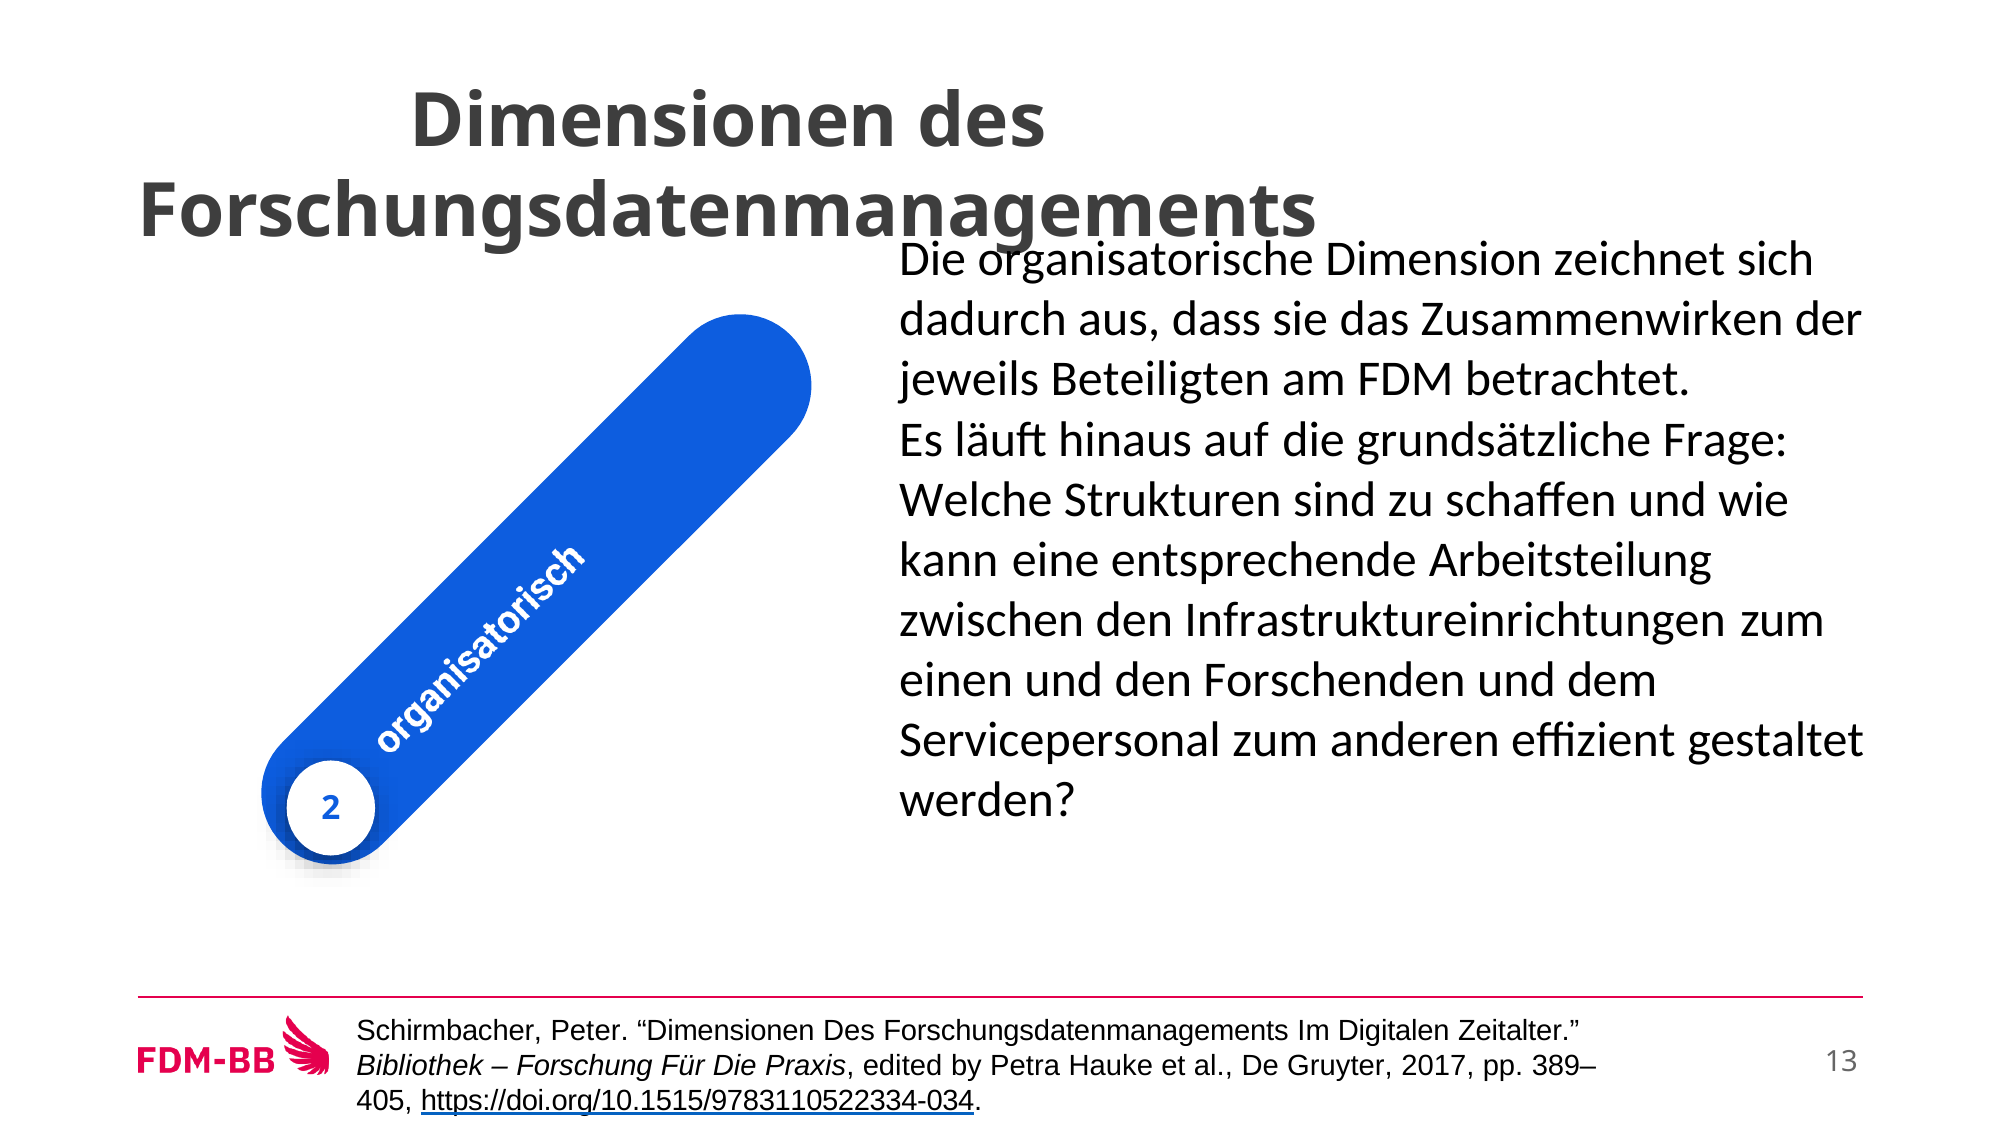

# Dimensionen des Forschungsdatenmanagements
Die organisatorische Dimension zeichnet sich dadurch aus, dass sie das Zusammenwirken der jeweils Beteiligten am FDM betrachtet.
Es läuft hinaus auf die grundsätzliche Frage: Welche Strukturen sind zu schaffen und wie kann eine entsprechende Arbeitsteilung zwischen den Infrastruktureinrichtungen zum einen und den Forschenden und dem Servicepersonal zum anderen effizient gestaltet
werden?
2
Schirmbacher, Peter. “Dimensionen Des Forschungsdatenmanagements Im Digitalen Zeitalter.” Bibliothek – Forschung Für Die Praxis, edited by Petra Hauke et al., De Gruyter, 2017, pp. 389–405, https://doi.org/10.1515/9783110522334-034.
13